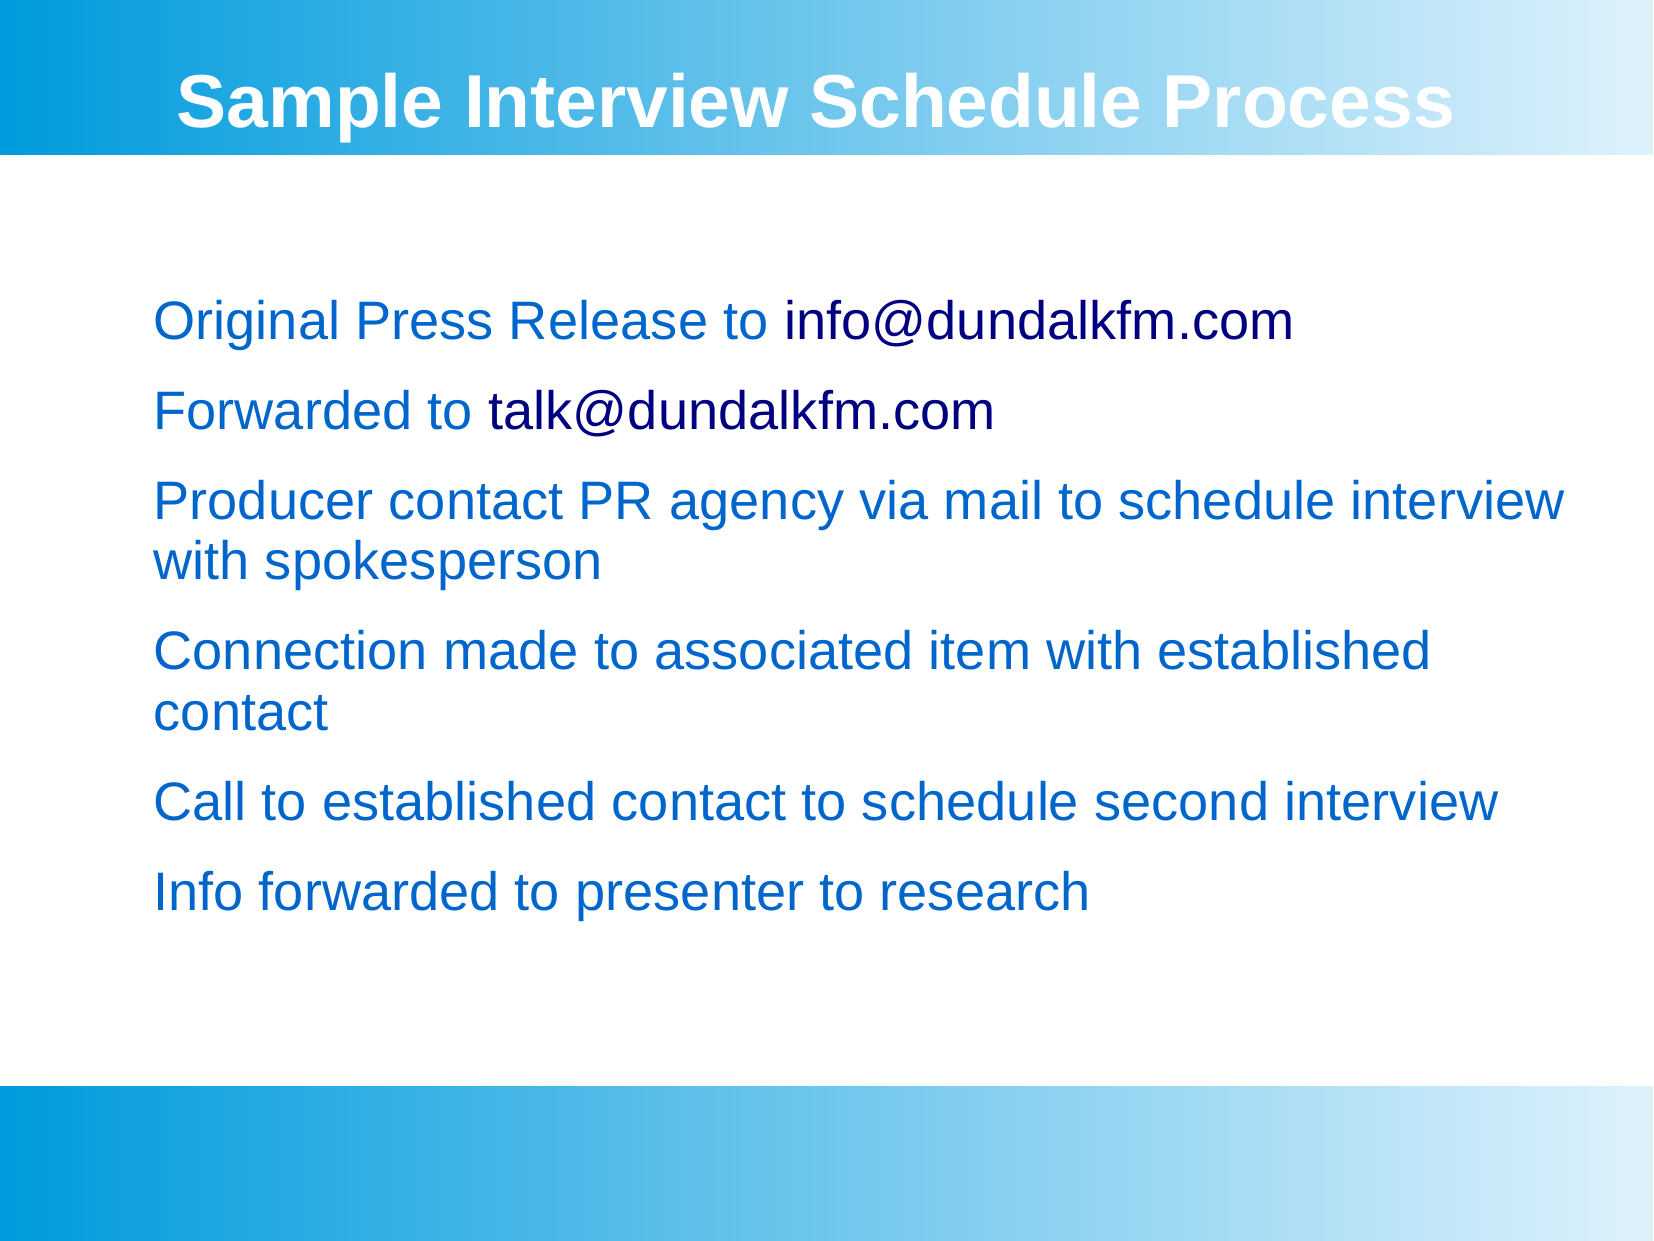

# Sample Interview Schedule Process
Original Press Release to info@dundalkfm.com
Forwarded to talk@dundalkfm.com
Producer contact PR agency via mail to schedule interview with spokesperson
Connection made to associated item with established contact
Call to established contact to schedule second interview
Info forwarded to presenter to research